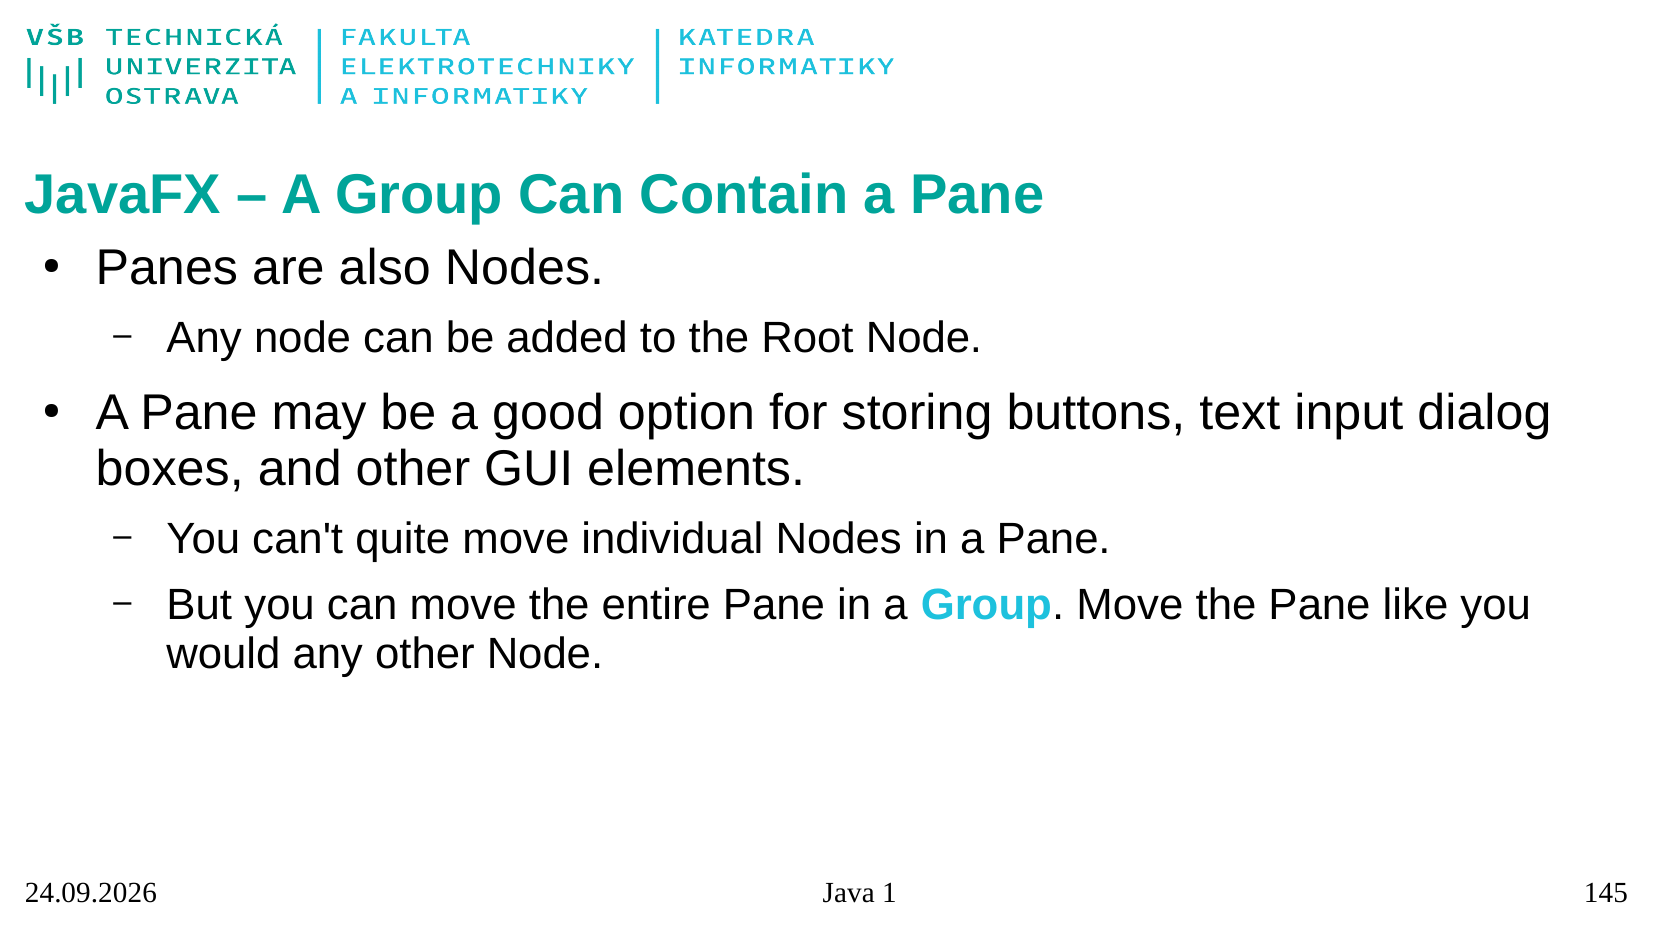

# JavaFX – A Group Can Contain a Pane
Panes are also Nodes.
Any node can be added to the Root Node.
A Pane may be a good option for storing buttons, text input dialog boxes, and other GUI elements.
You can't quite move individual Nodes in a Pane.
But you can move the entire Pane in a Group. Move the Pane like you would any other Node.
Java 1
145